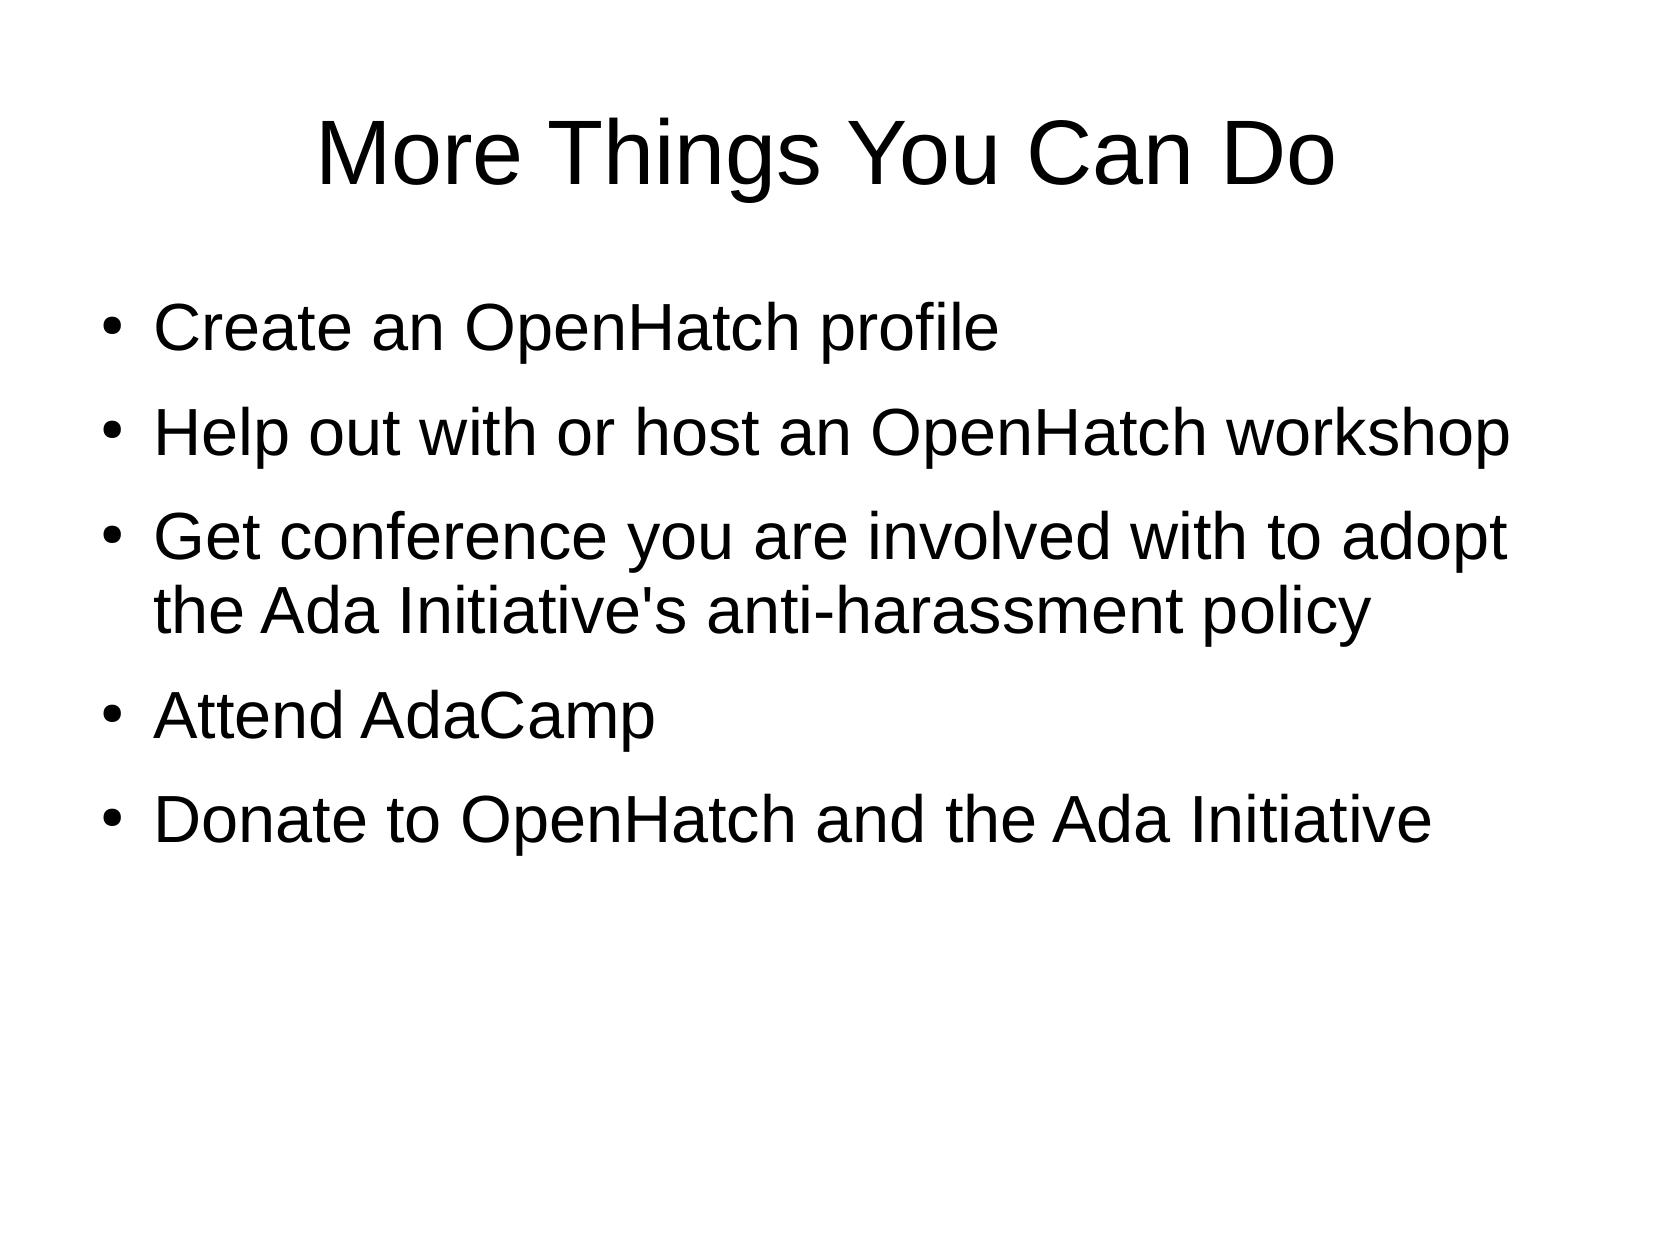

# More Things You Can Do
Create an OpenHatch profile
Help out with or host an OpenHatch workshop
Get conference you are involved with to adopt the Ada Initiative's anti-harassment policy
Attend AdaCamp
Donate to OpenHatch and the Ada Initiative